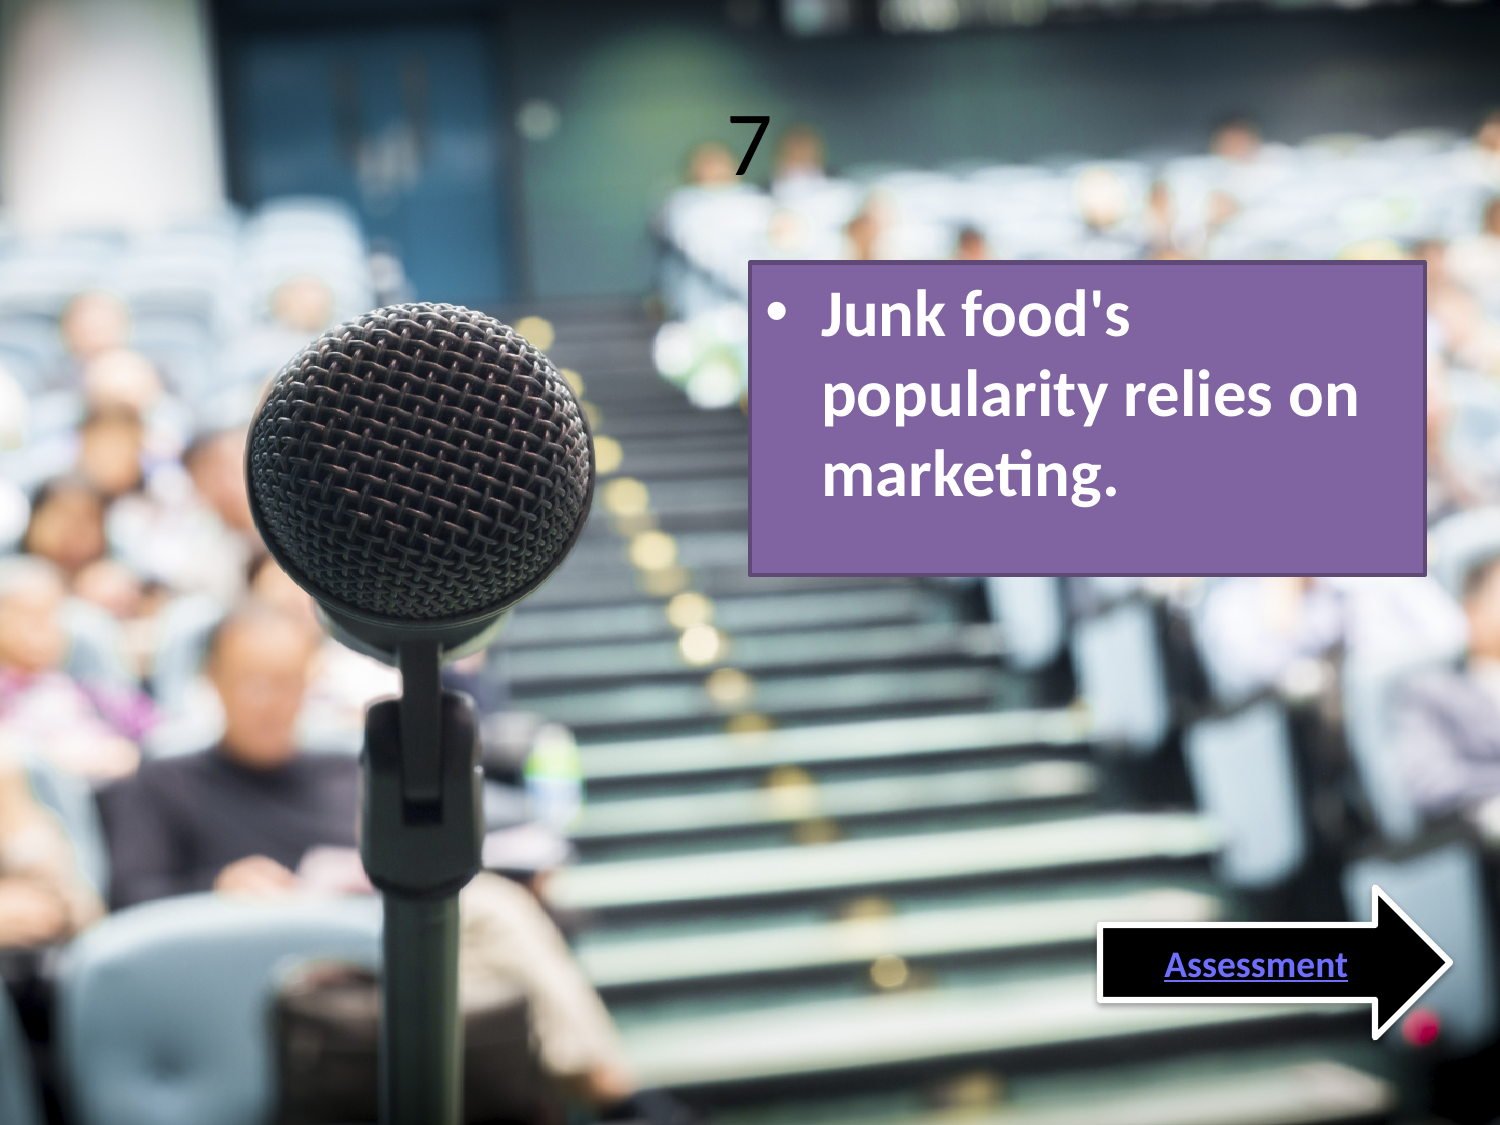

# 7
Junk food's popularity relies on marketing.
Assessment